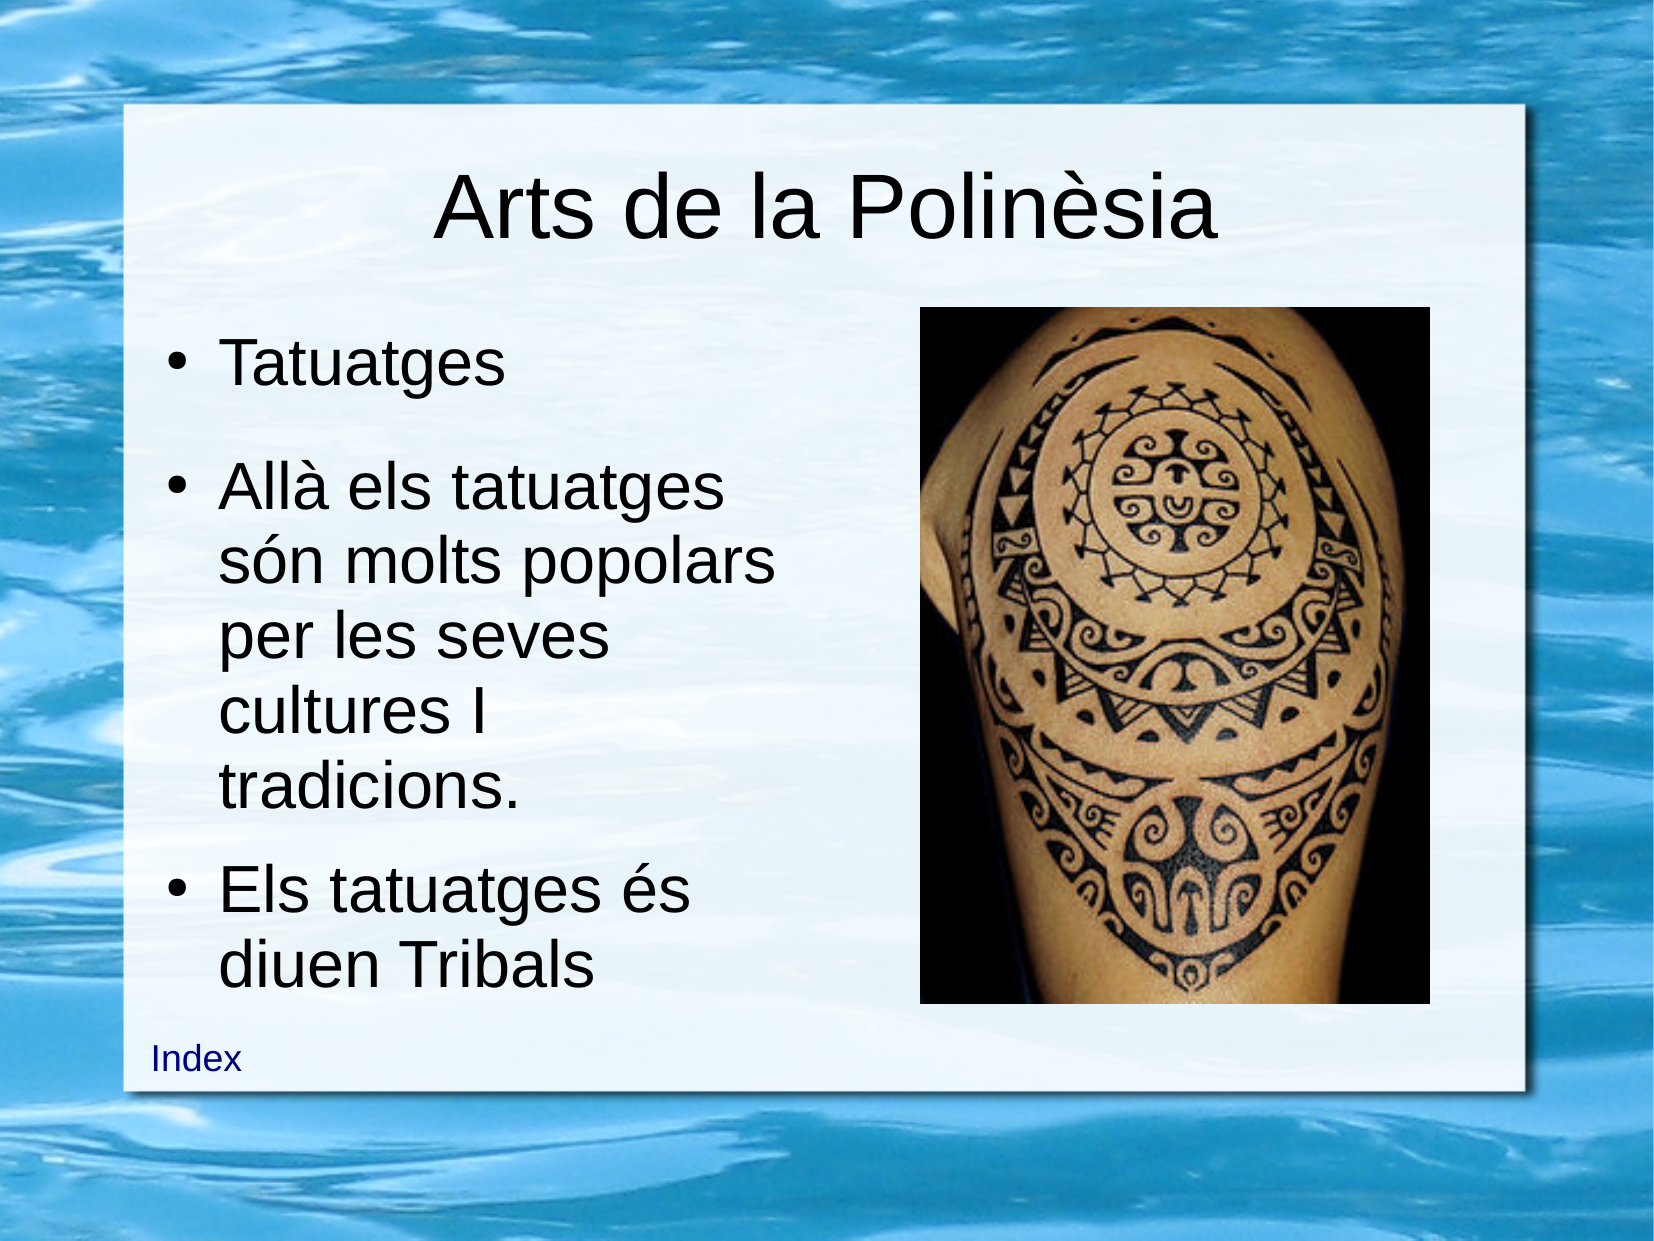

# Arts de la Polinèsia
Tatuatges
Allà els tatuatges són molts popolars per les seves cultures I tradicions.
Els tatuatges és diuen Tribals
Index